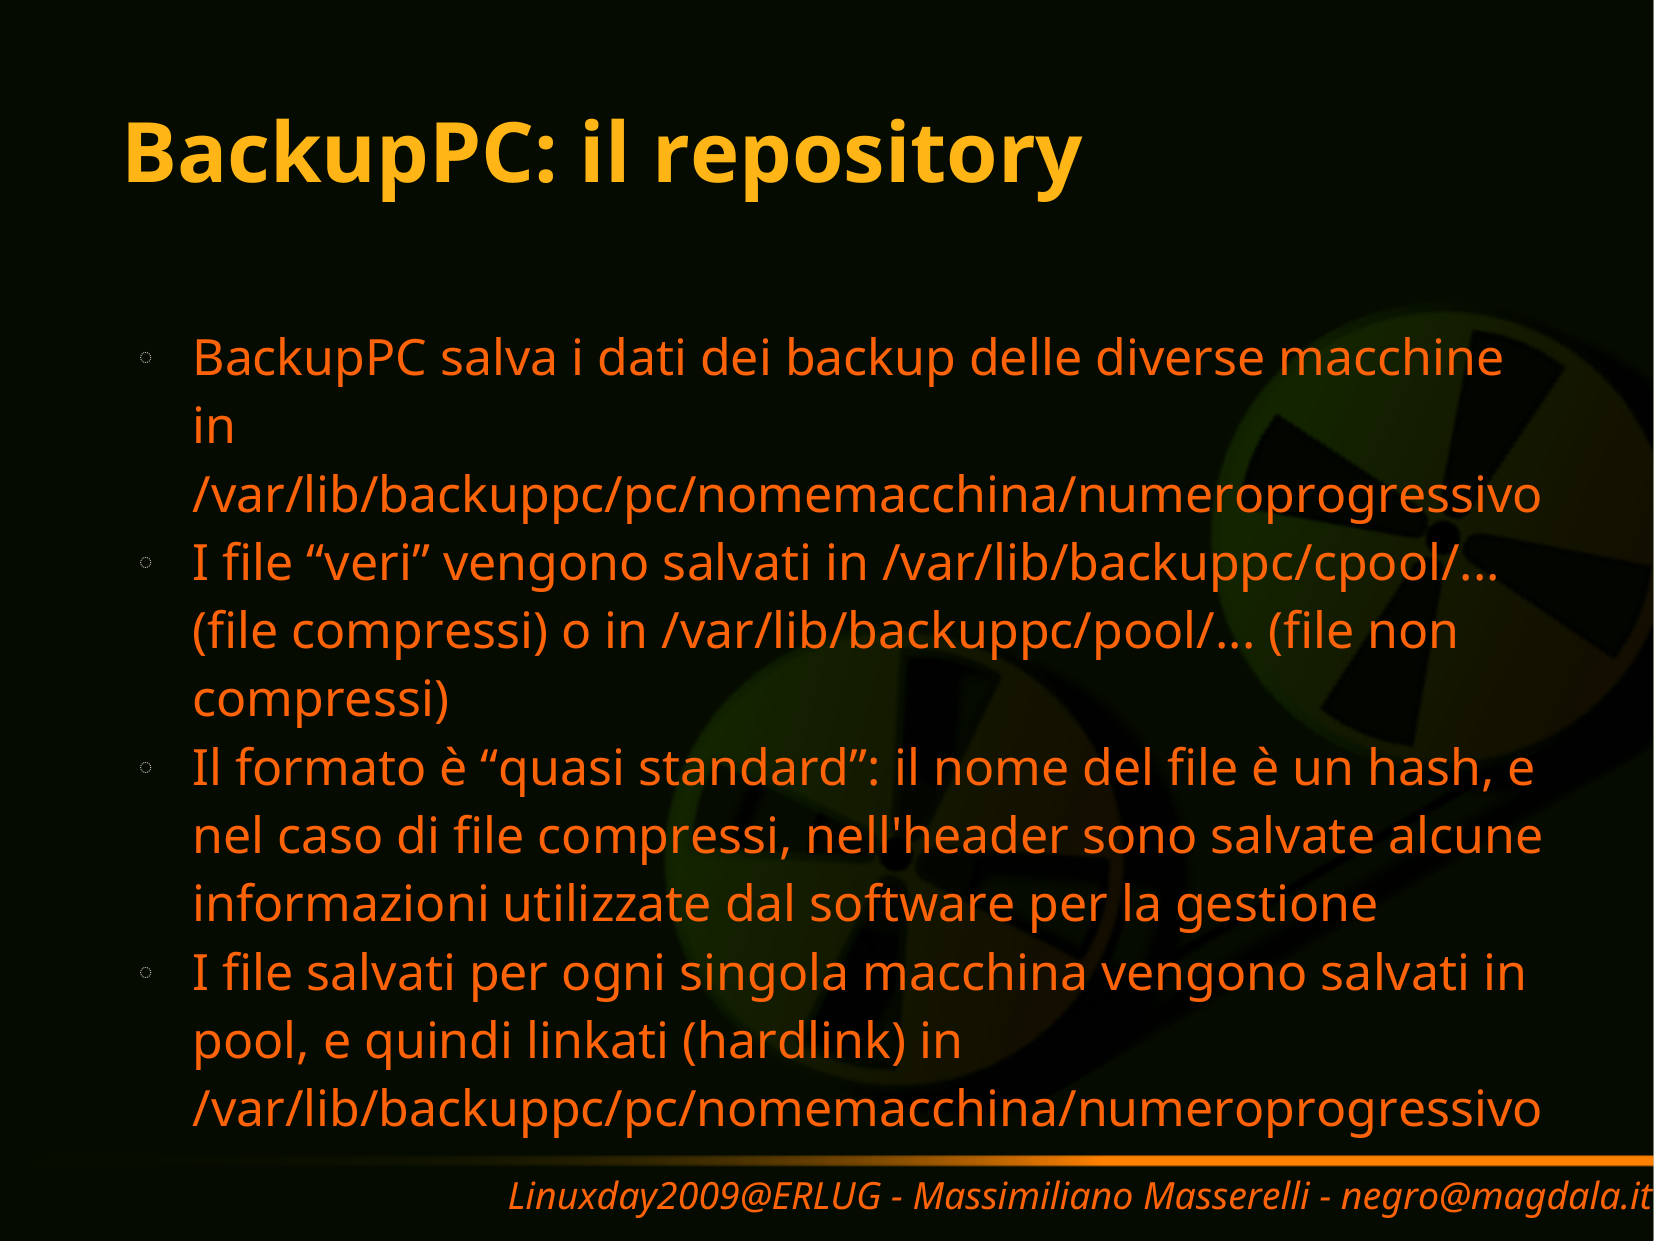

# BackupPC: il repository
BackupPC salva i dati dei backup delle diverse macchine in /var/lib/backuppc/pc/nomemacchina/numeroprogressivo
I file “veri” vengono salvati in /var/lib/backuppc/cpool/... (file compressi) o in /var/lib/backuppc/pool/... (file non compressi)
Il formato è “quasi standard”: il nome del file è un hash, e nel caso di file compressi, nell'header sono salvate alcune informazioni utilizzate dal software per la gestione
I file salvati per ogni singola macchina vengono salvati in pool, e quindi linkati (hardlink) in /var/lib/backuppc/pc/nomemacchina/numeroprogressivo